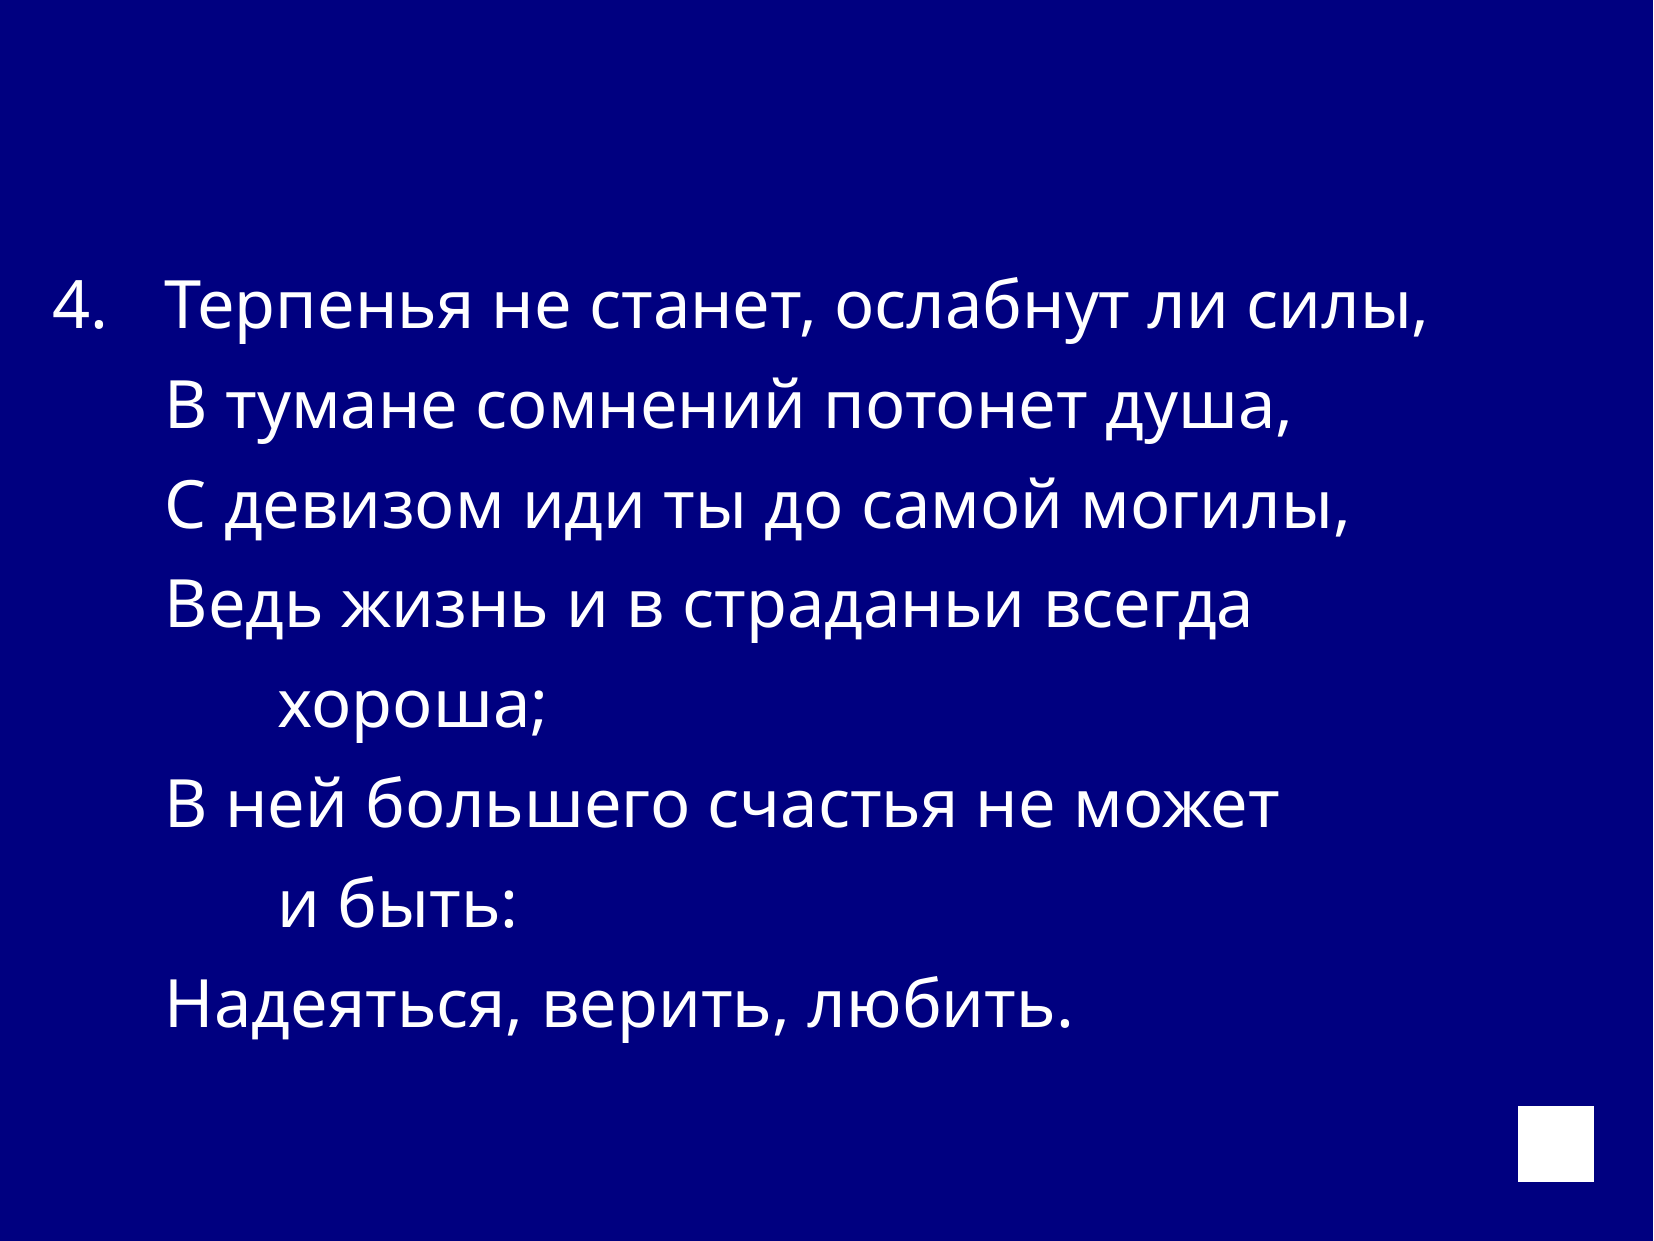

4.	Терпенья не станет, ослабнут ли силы,
	В тумане сомнений потонет душа,
	С девизом иди ты до самой могилы,
	Ведь жизнь и в страданьи всегда
		хороша;
	В ней большего счастья не может
		и быть:
	Надеяться, верить, любить.